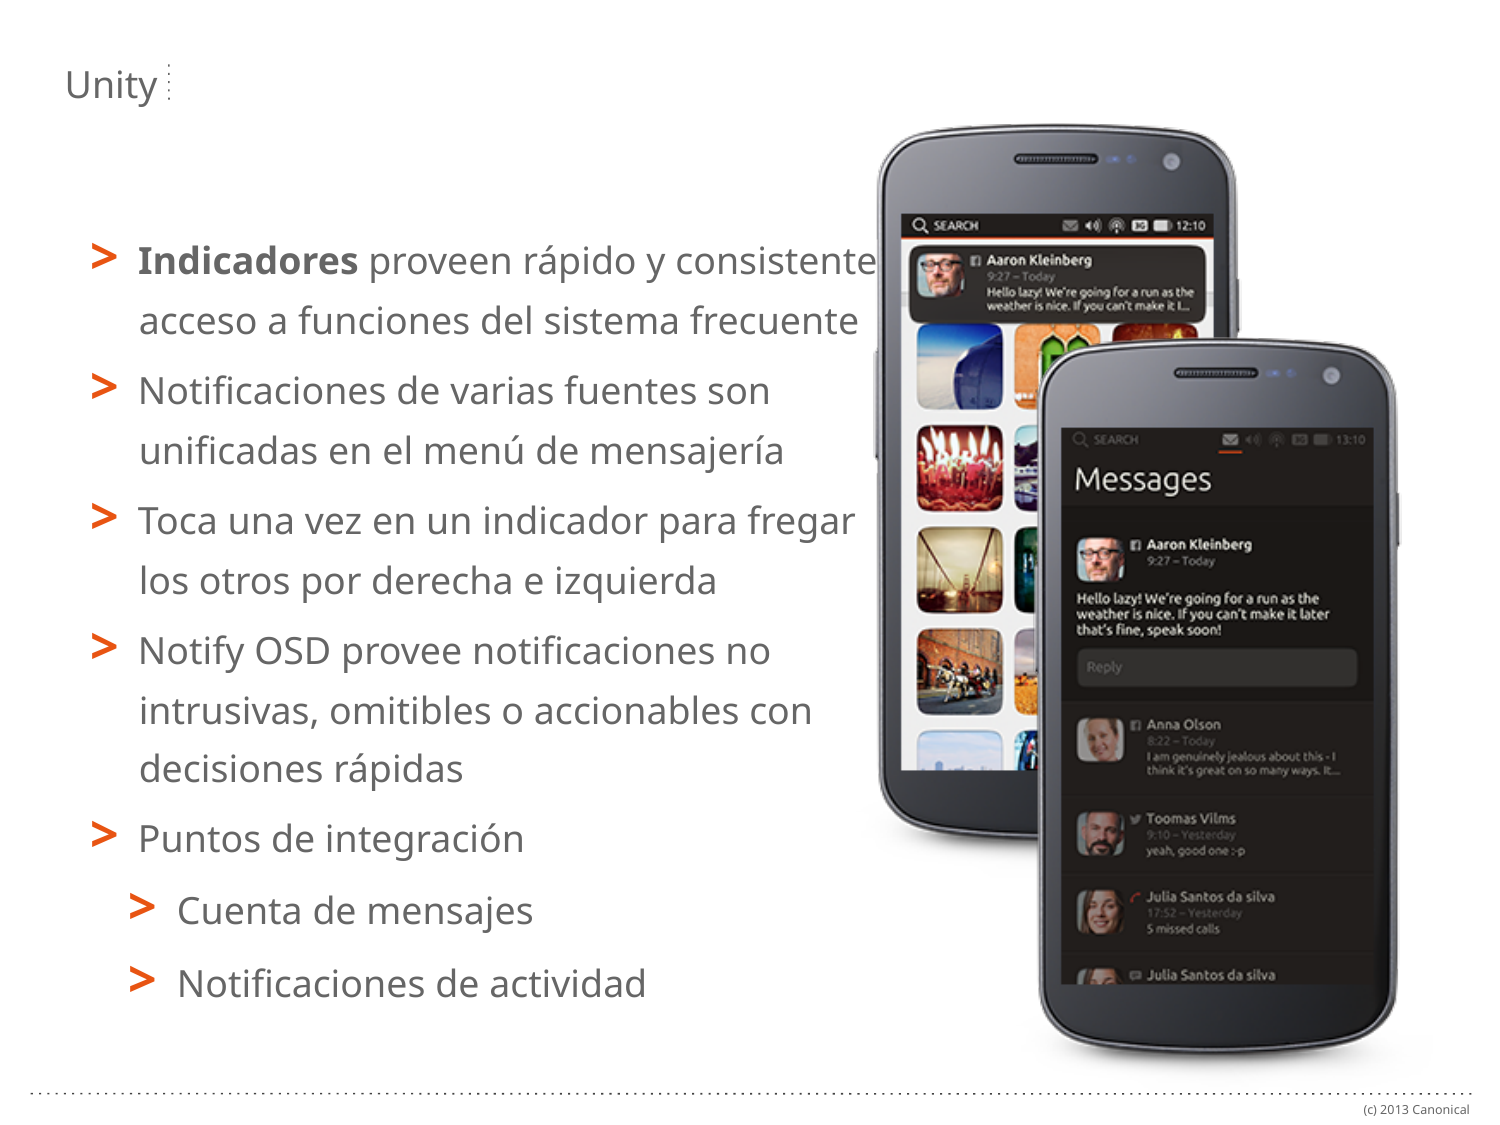

Unity
# > Indicadores proveen rápido y consistente
 acceso a funciones del sistema frecuente
> Notificaciones de varias fuentes son
 unificadas en el menú de mensajería
> Toca una vez en un indicador para fregar
 los otros por derecha e izquierda
> Notify OSD provee notificaciones no
 intrusivas, omitibles o accionables con
 decisiones rápidas
> Puntos de integración
 > Cuenta de mensajes
 > Notificaciones de actividad
(c) 2013 Canonical